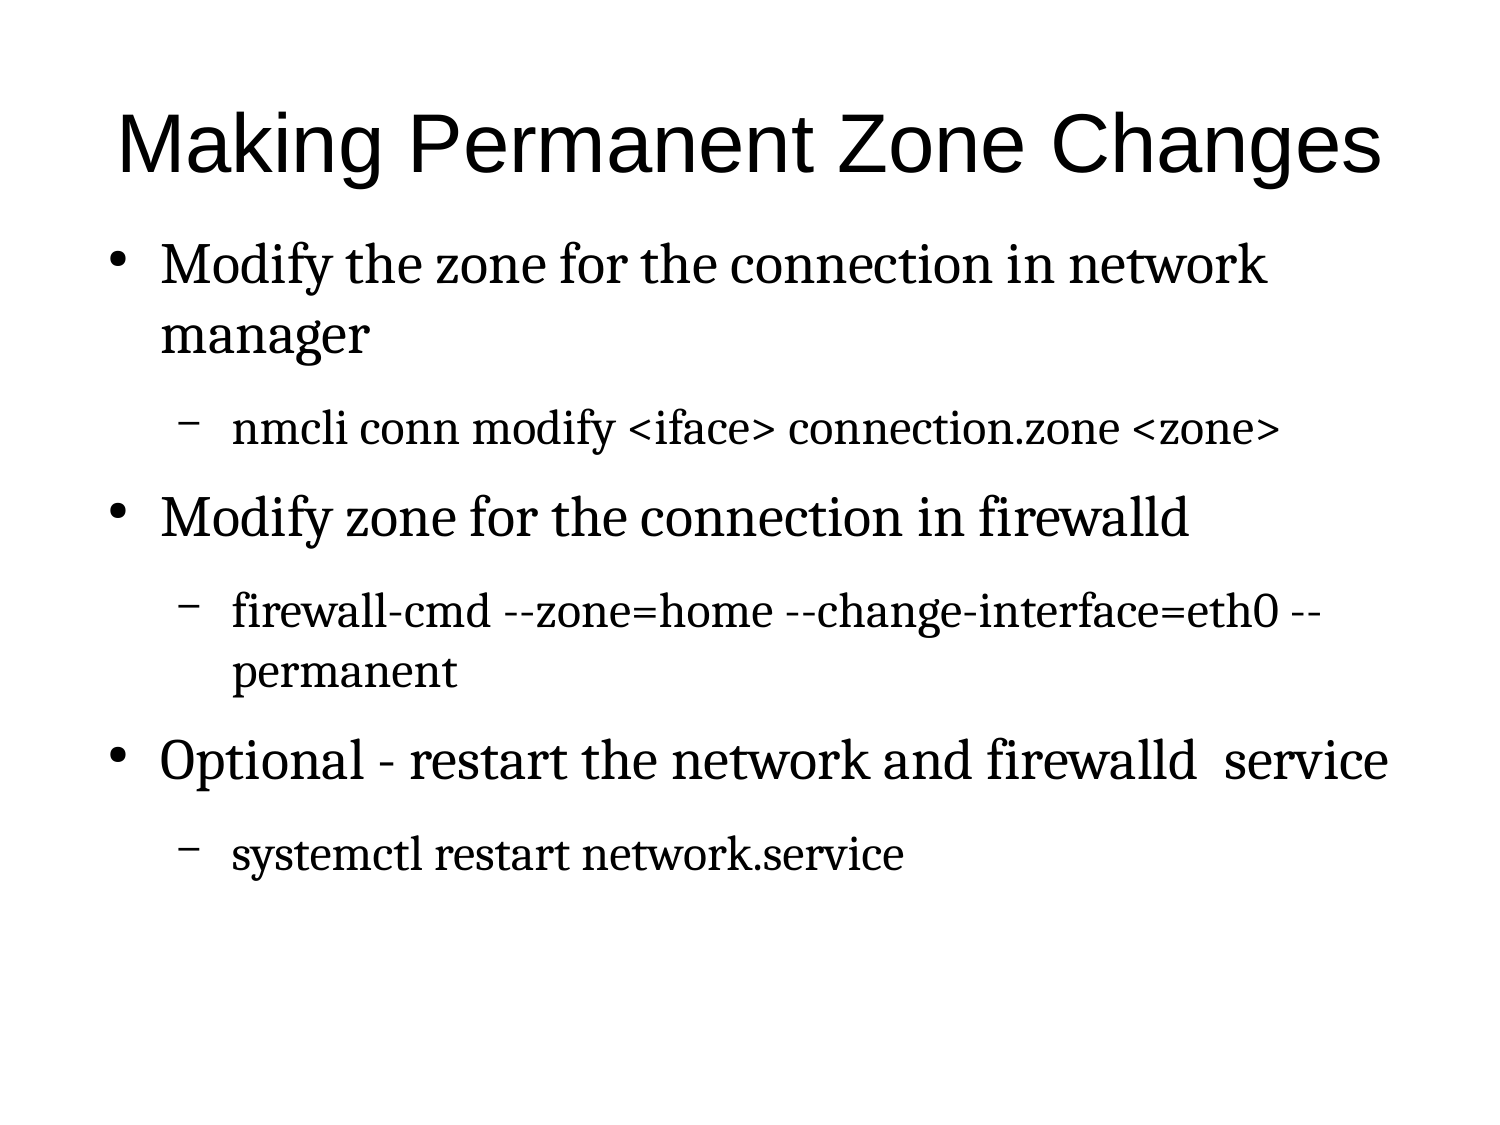

# Making Permanent Zone Changes
Modify the zone for the connection in network manager
nmcli conn modify <iface> connection.zone <zone>
Modify zone for the connection in firewalld
firewall-cmd --zone=home --change-interface=eth0 --permanent
Optional - restart the network and firewalld service
systemctl restart network.service